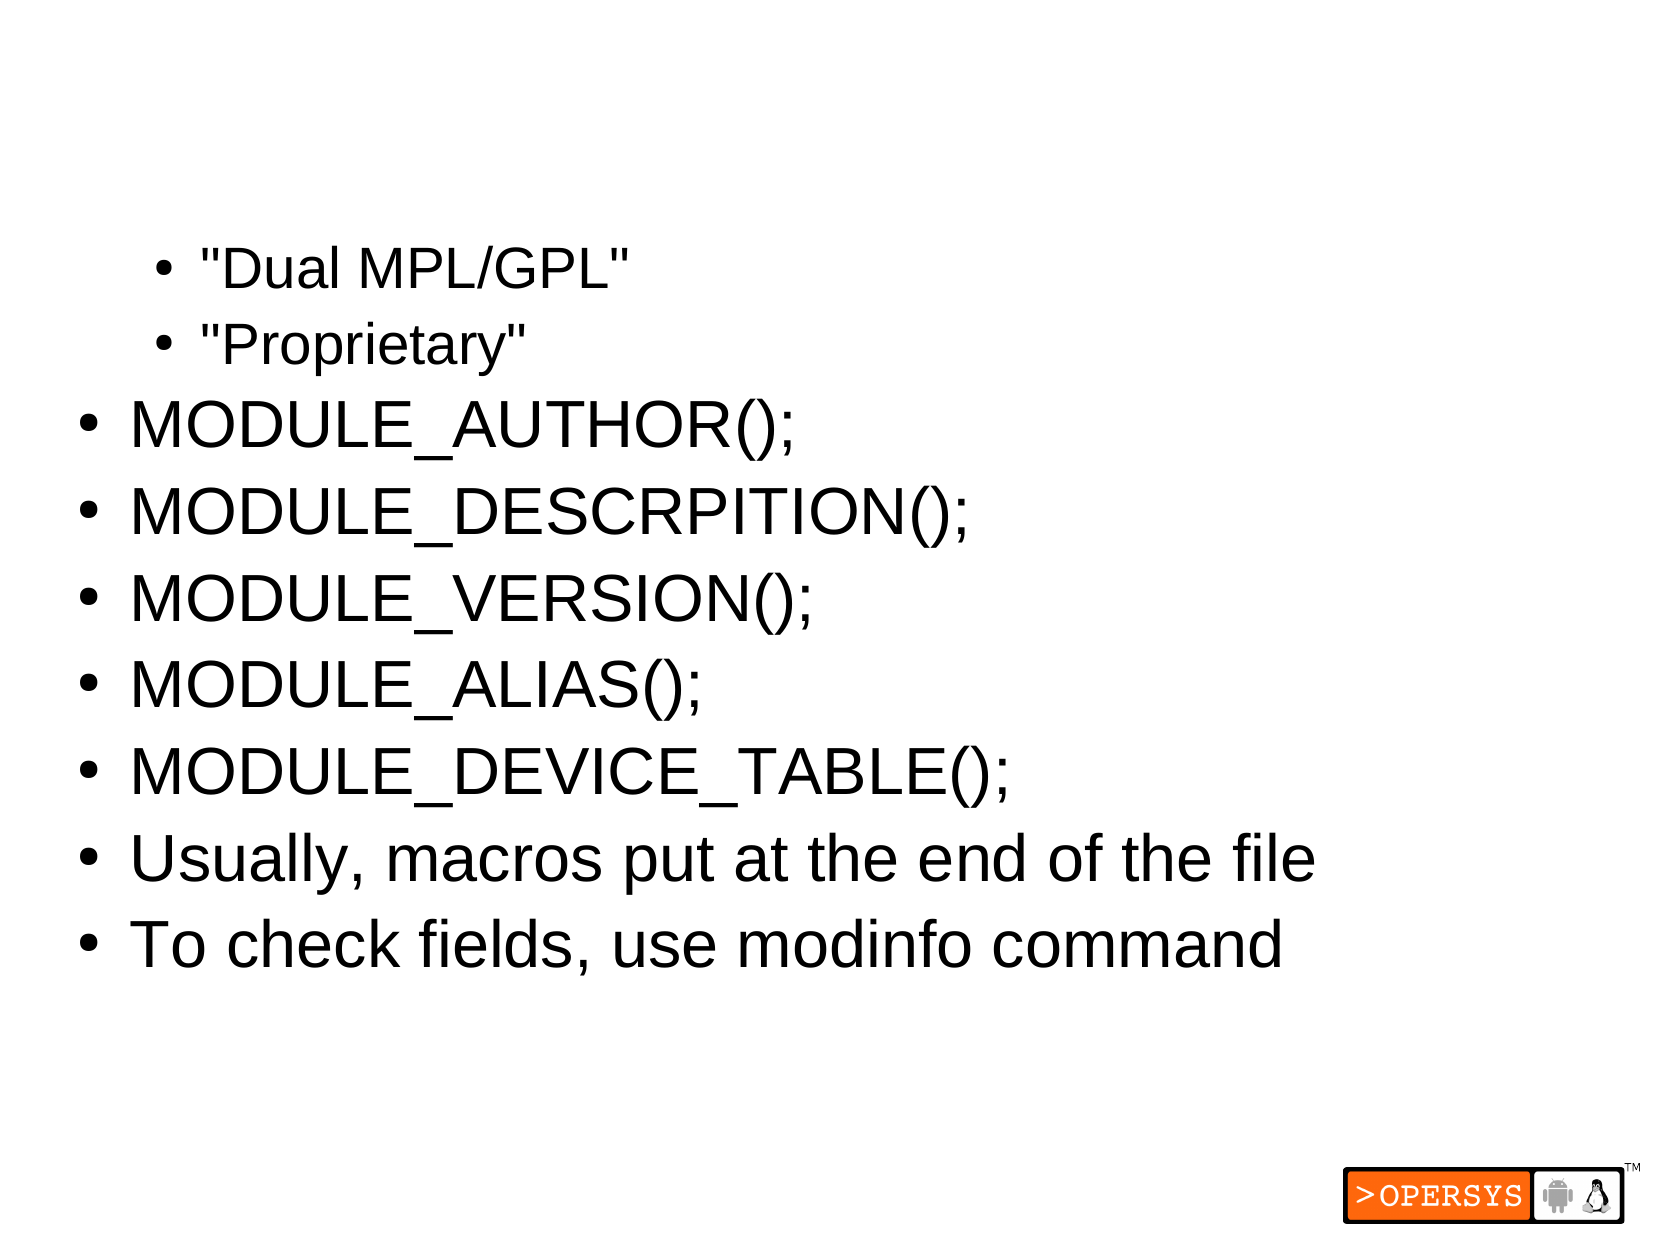

# "Dual MPL/GPL"
"Proprietary"
MODULE_AUTHOR();
MODULE_DESCRPITION();
MODULE_VERSION();
MODULE_ALIAS();
MODULE_DEVICE_TABLE();
Usually, macros put at the end of the file
To check fields, use modinfo command